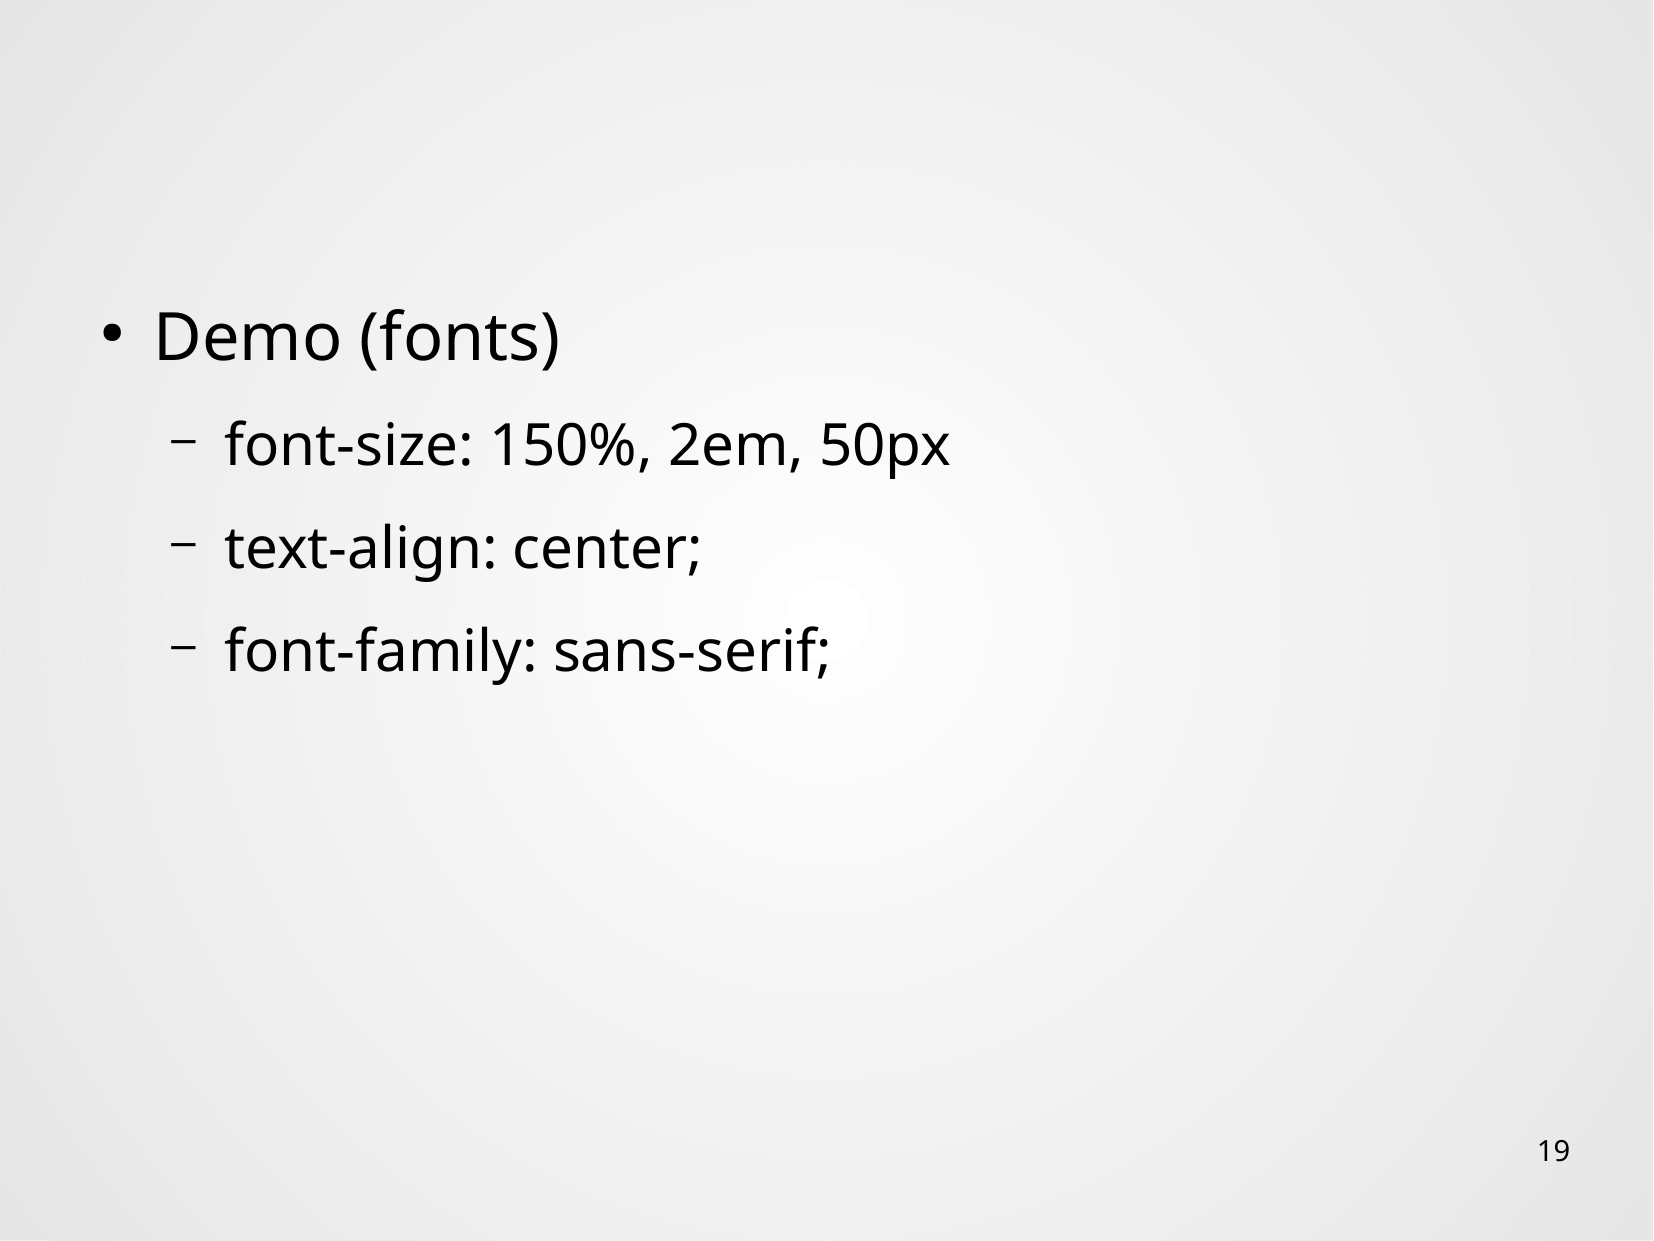

#
Demo (fonts)
font-size: 150%, 2em, 50px
text-align: center;
font-family: sans-serif;
19